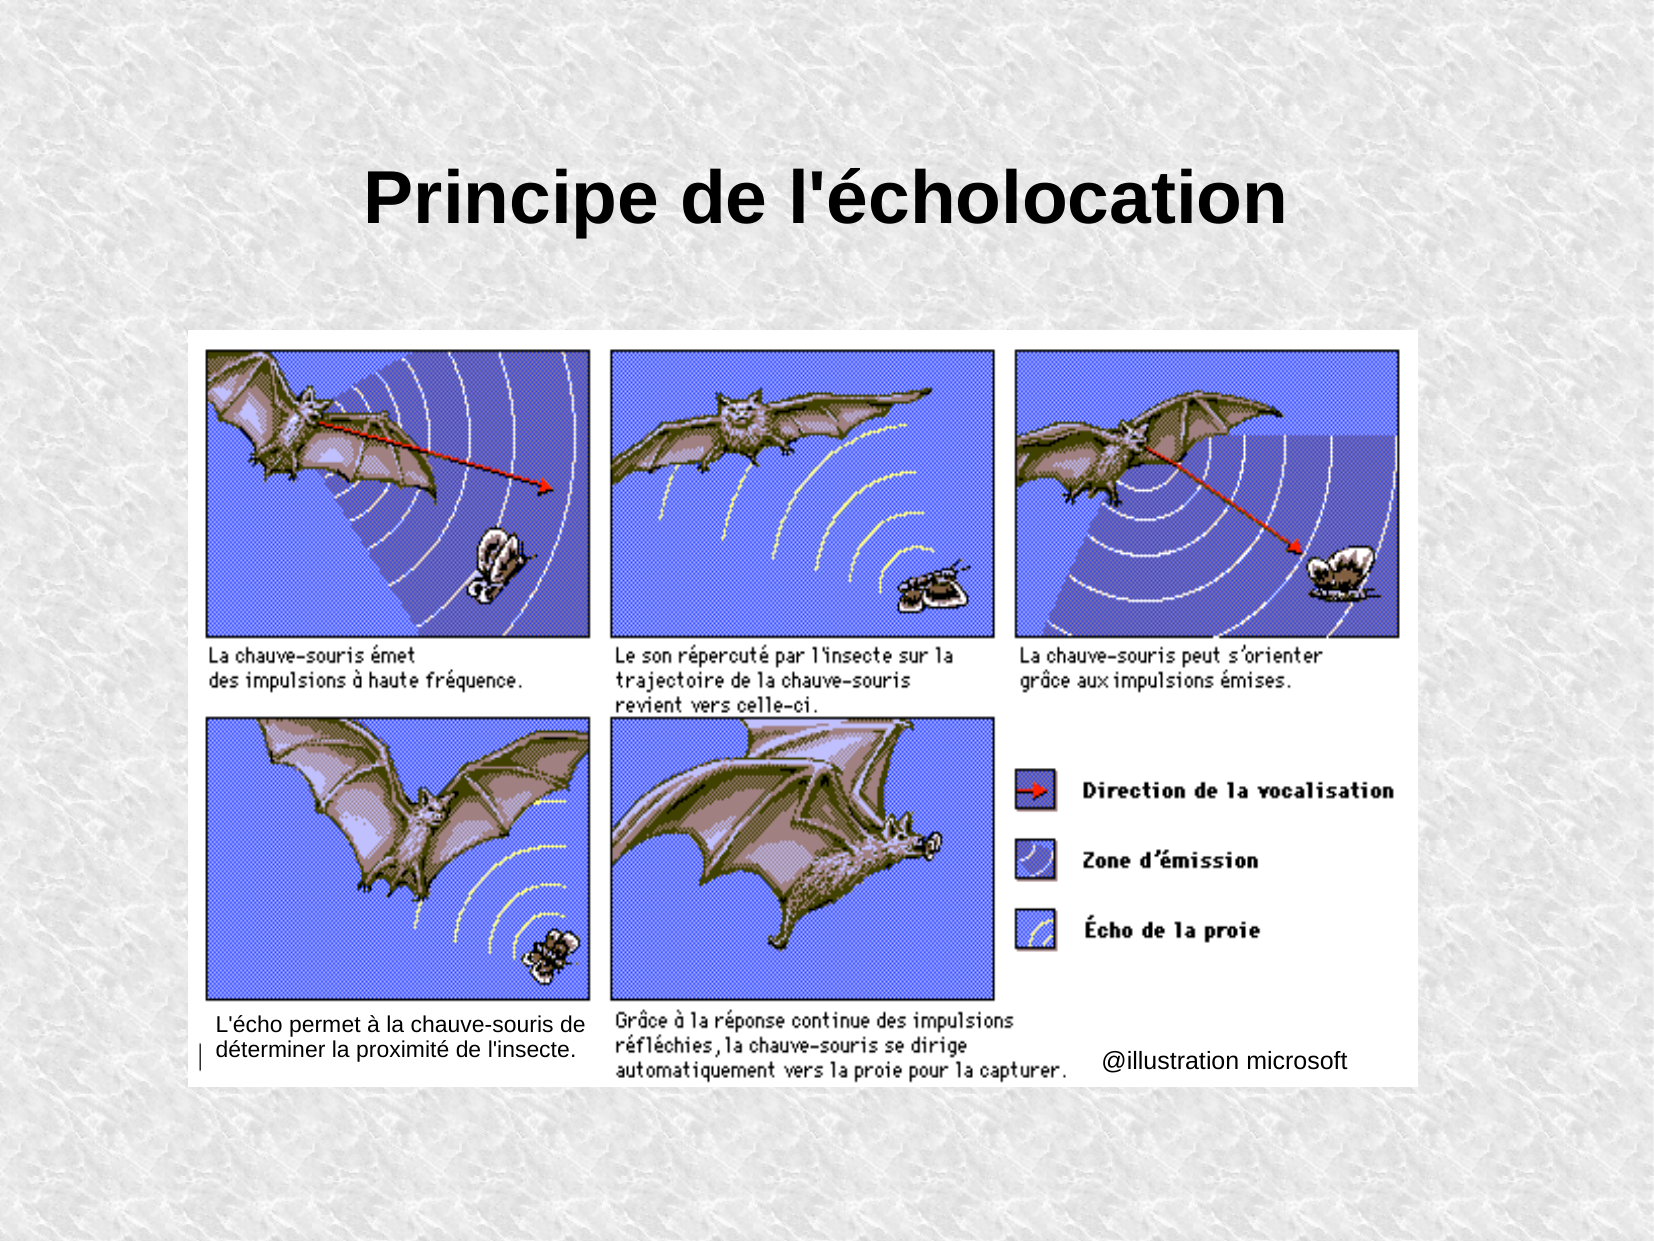

# Principe de l'écholocation
L'écho permet à la chauve-souris de déterminer la proximité de l'insecte.
@illustration microsoft